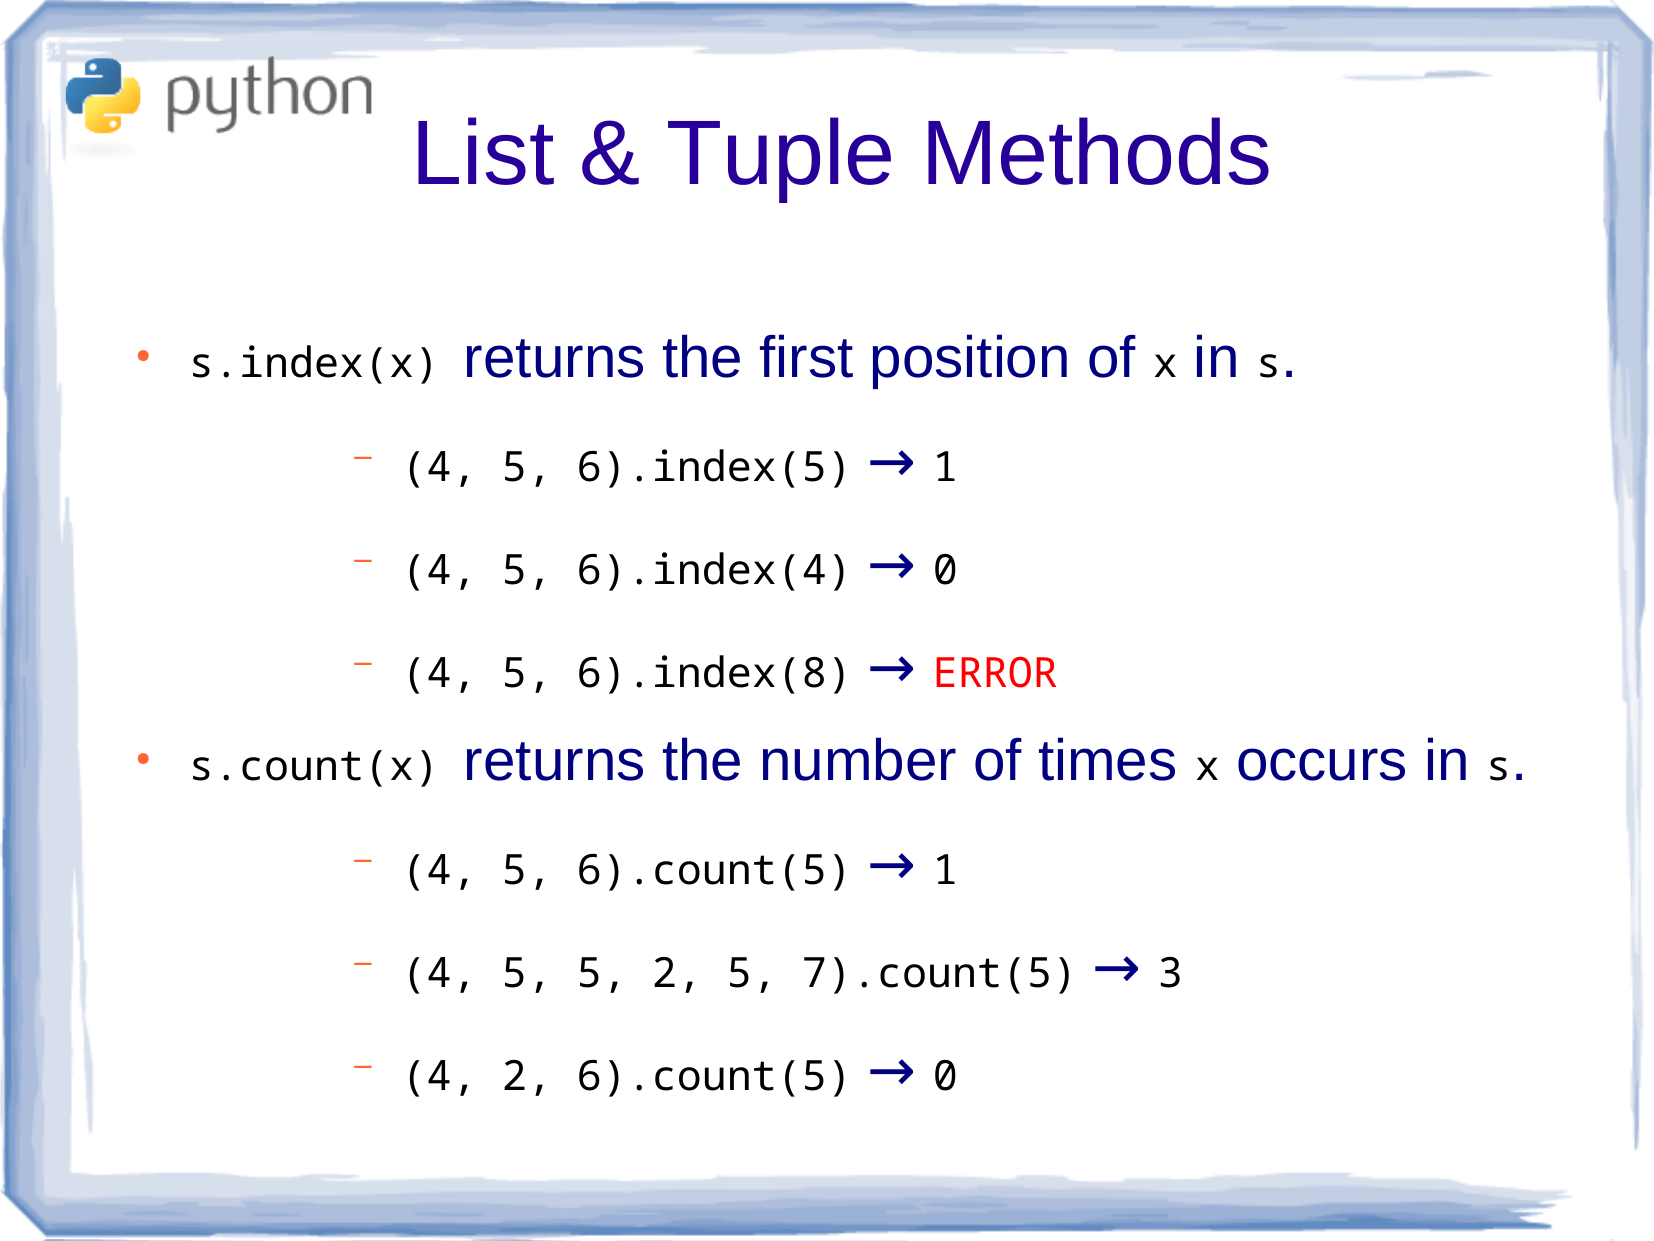

# List & Tuple Methods
s.index(x) returns the first position of x in s.
(4, 5, 6).index(5) → 1
(4, 5, 6).index(4) → 0
(4, 5, 6).index(8) → ERROR
s.count(x) returns the number of times x occurs in s.
(4, 5, 6).count(5) → 1
(4, 5, 5, 2, 5, 7).count(5) → 3
(4, 2, 6).count(5) → 0